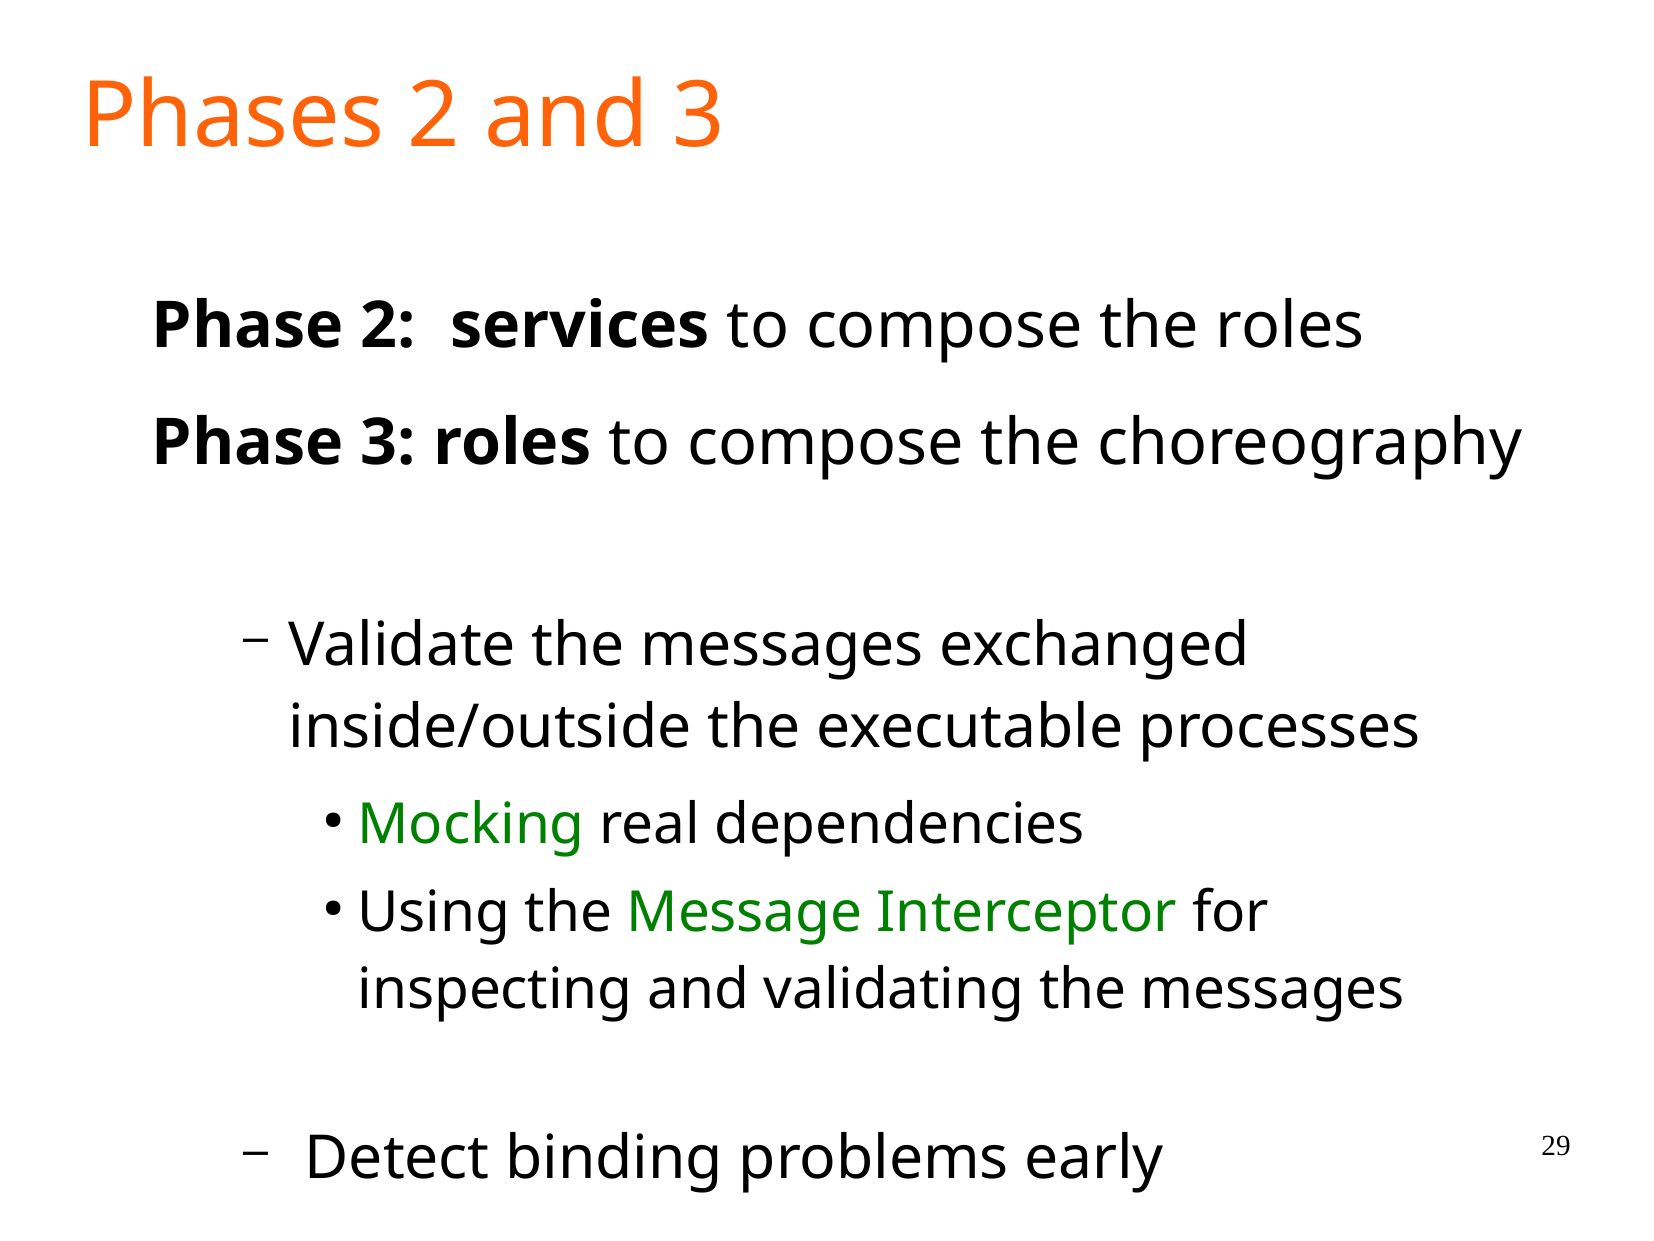

Phases 2 and 3
# Phase 2: services to compose the roles
Phase 3: roles to compose the choreography
Validate the messages exchanged inside/outside the executable processes
Mocking real dependencies
Using the Message Interceptor for
inspecting and validating the messages
 Detect binding problems early
29